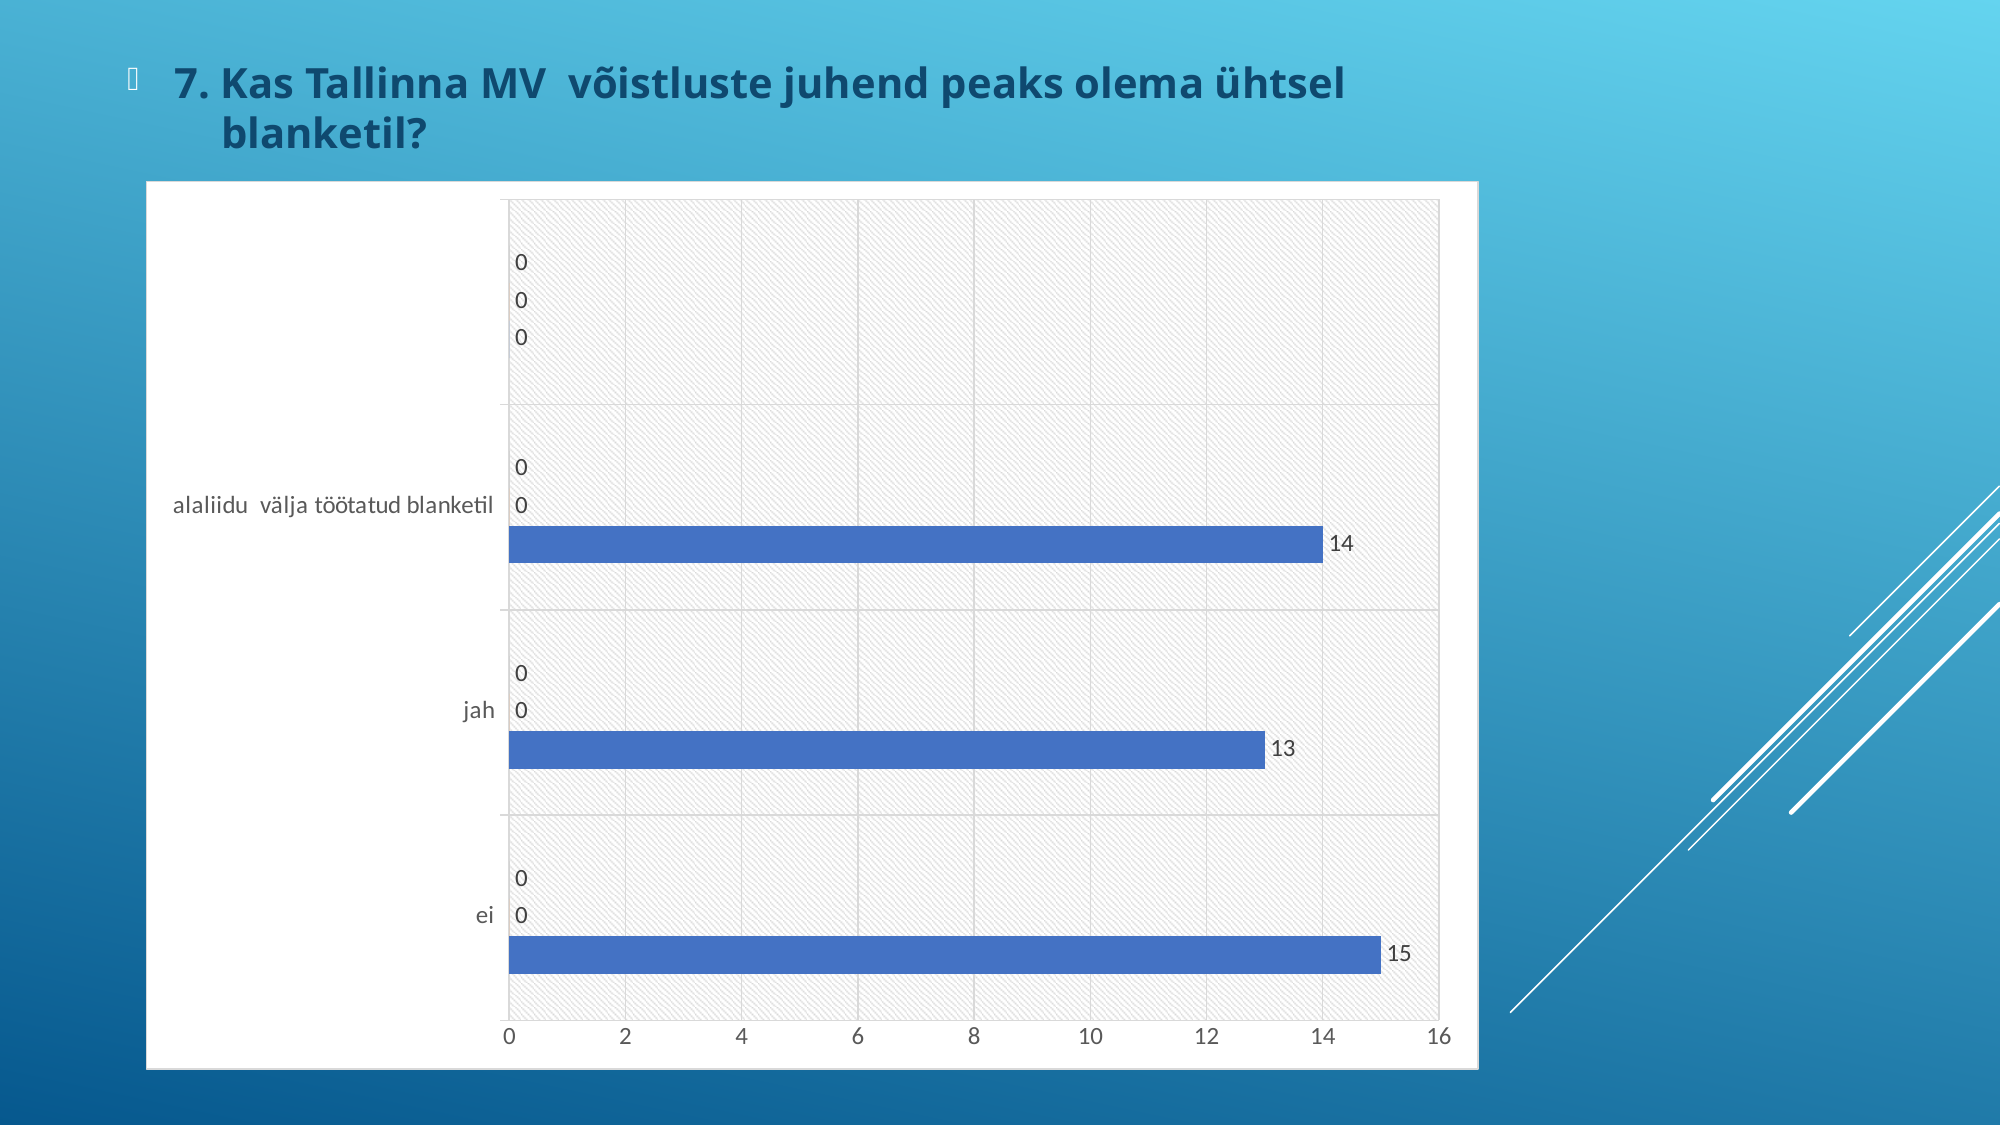

7. Kas Tallinna MV võistluste juhend peaks olema ühtsel blanketil?
### Chart
| Category | Sari 1 | Sari 2 | Sari 3 |
|---|---|---|---|
| ei | 15.0 | 0.0 | 0.0 |
| jah | 13.0 | 0.0 | 0.0 |
| alaliidu välja töötatud blanketil | 14.0 | 0.0 | 0.0 |
| None | 0.0 | 0.0 | 0.0 |#